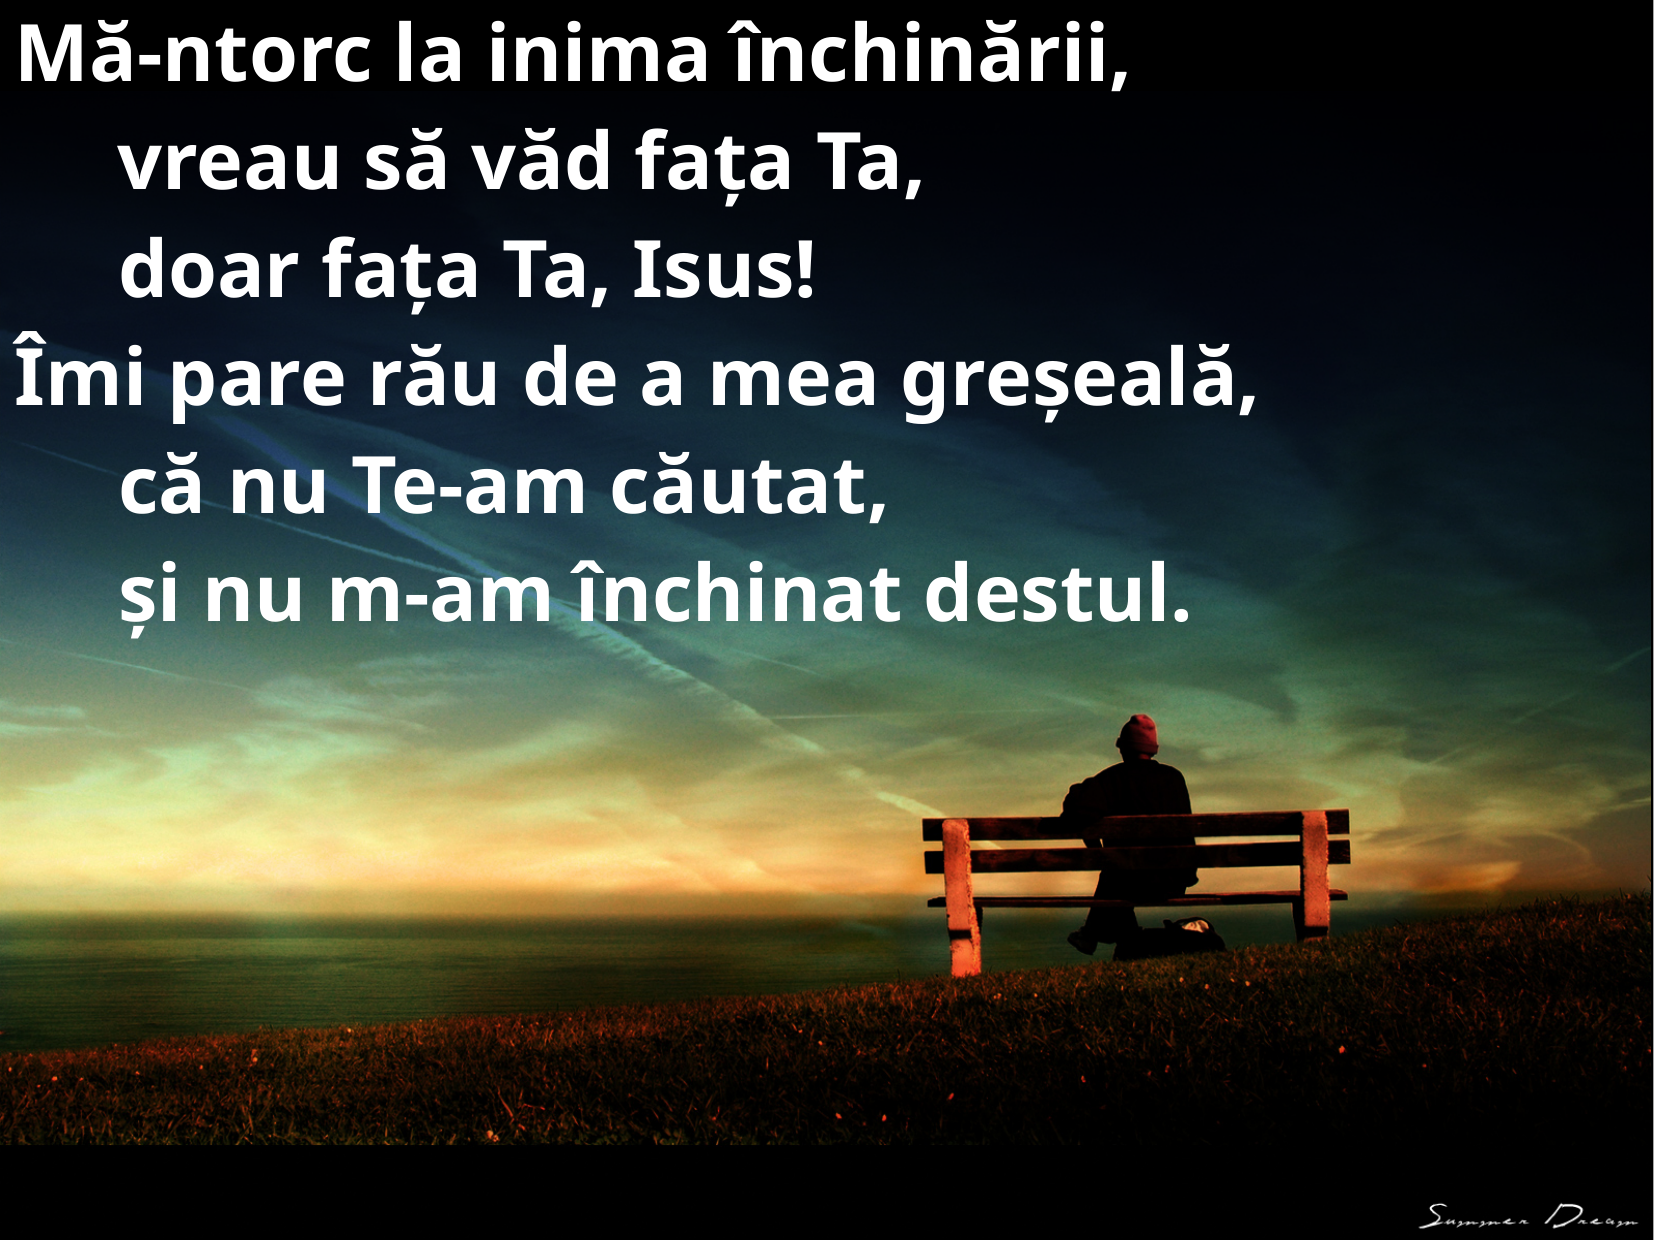

Mă-ntorc la inima închinării,
 vreau să văd faţa Ta,
	doar faţa Ta, Isus!
Îmi pare rău de a mea greşeală,
	că nu Te-am căutat,
	şi nu m-am închinat destul.